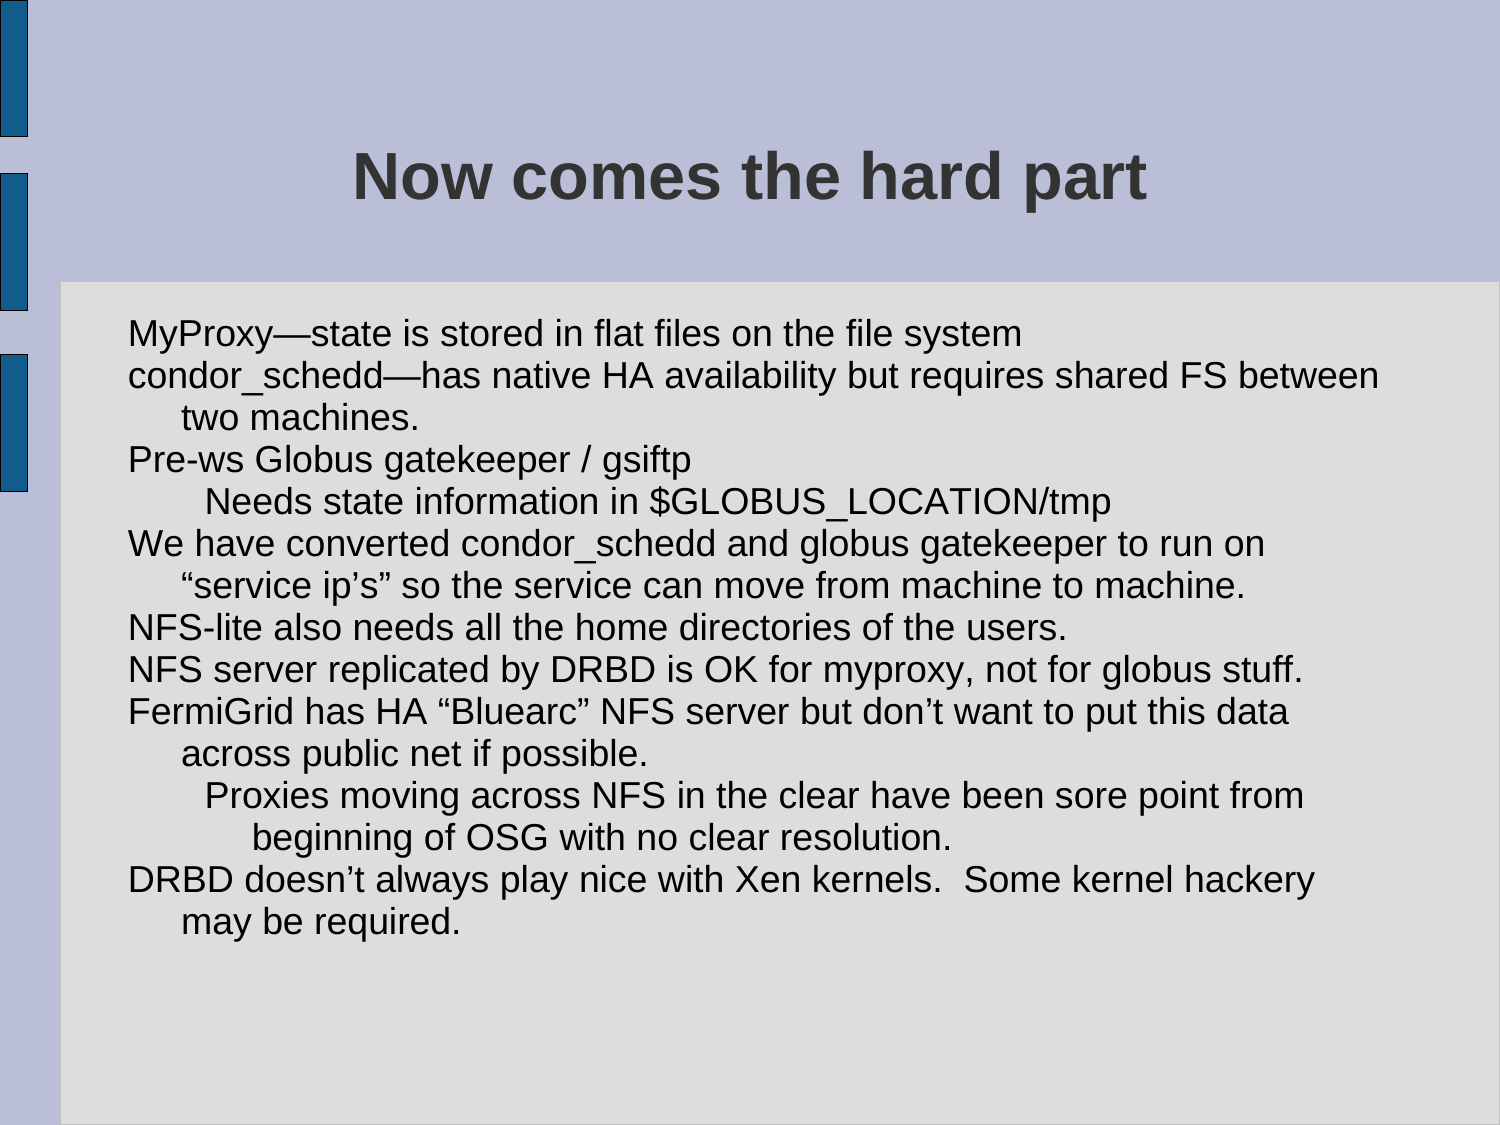

# Now comes the hard part
MyProxy—state is stored in flat files on the file system
condor_schedd—has native HA availability but requires shared FS between two machines.
Pre-ws Globus gatekeeper / gsiftp
Needs state information in $GLOBUS_LOCATION/tmp
We have converted condor_schedd and globus gatekeeper to run on “service ip’s” so the service can move from machine to machine.
NFS-lite also needs all the home directories of the users.
NFS server replicated by DRBD is OK for myproxy, not for globus stuff.
FermiGrid has HA “Bluearc” NFS server but don’t want to put this data across public net if possible.
Proxies moving across NFS in the clear have been sore point from beginning of OSG with no clear resolution.
DRBD doesn’t always play nice with Xen kernels. Some kernel hackery may be required.